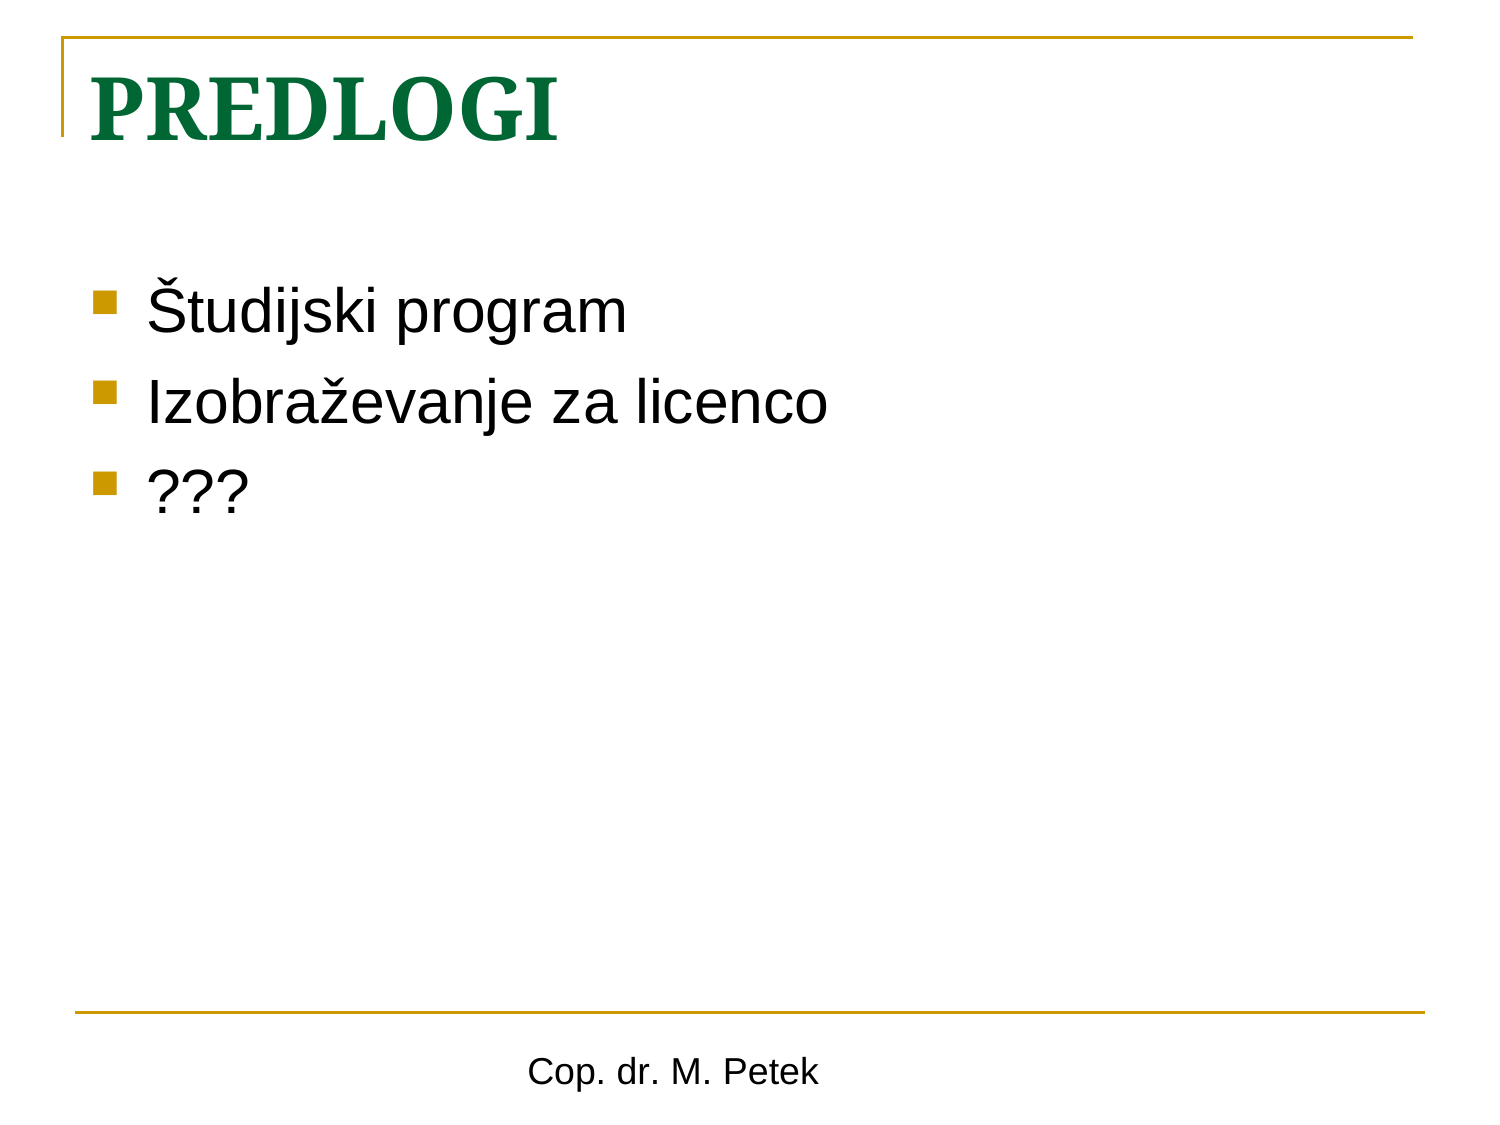

# PREDLOGI
Študijski program
Izobraževanje za licenco
???
Cop. dr. M. Petek